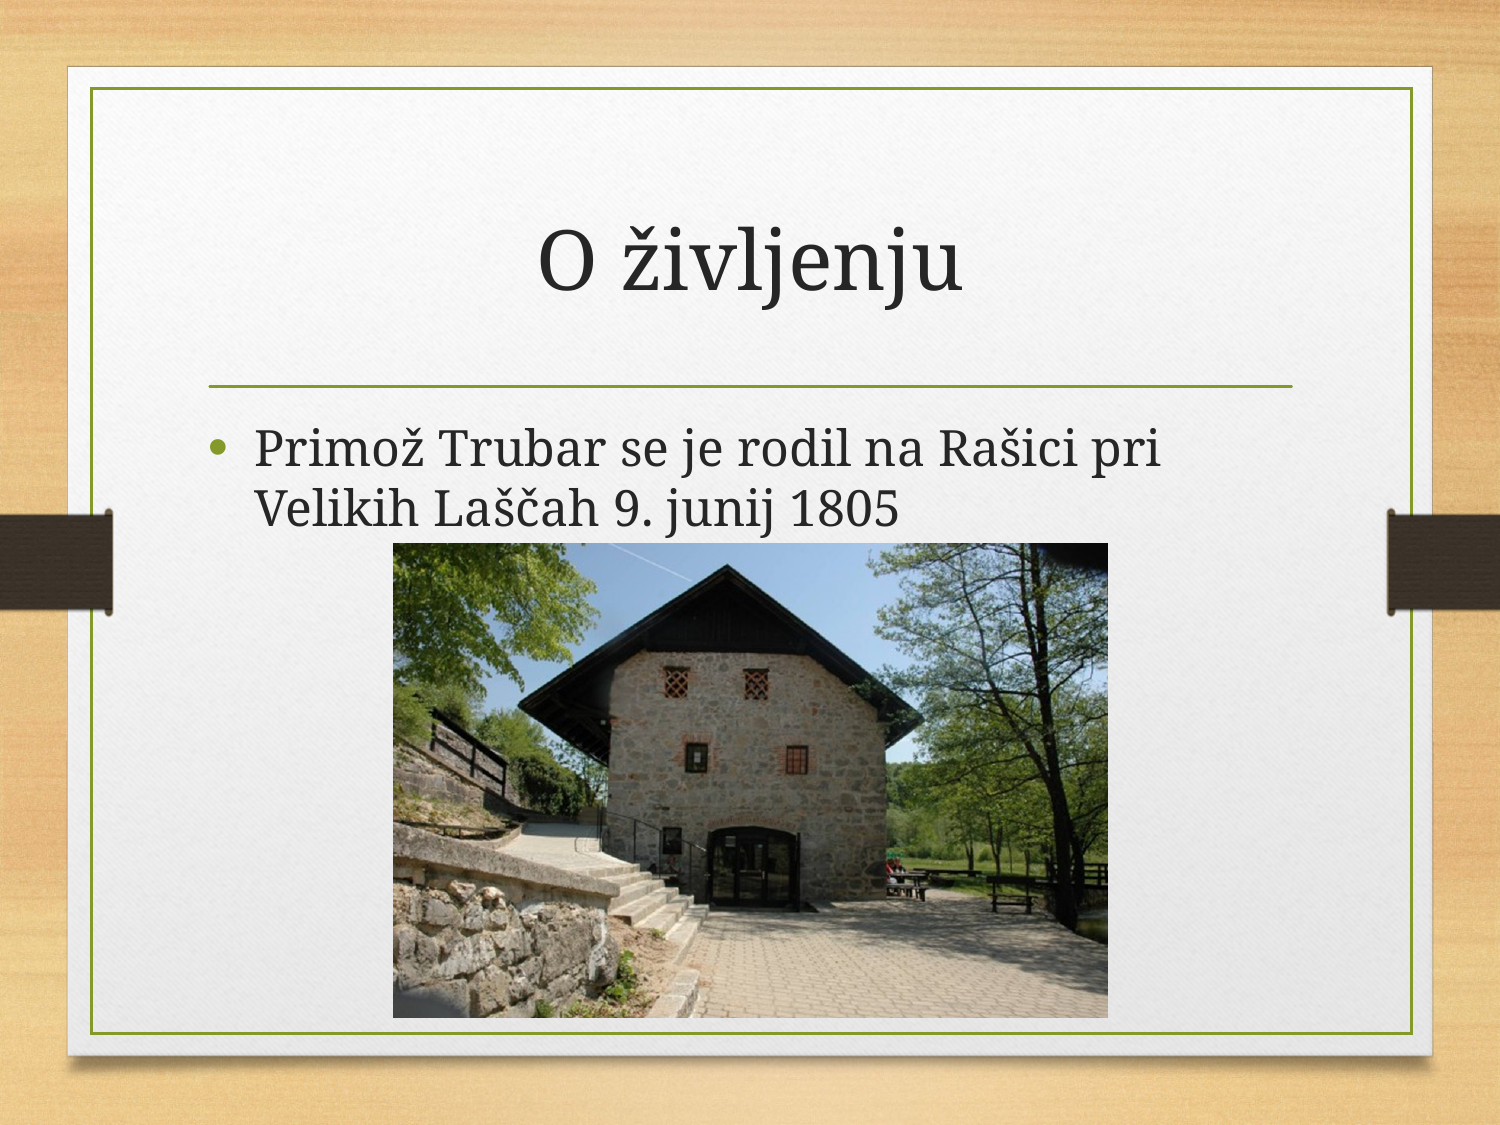

# O življenju
Primož Trubar se je rodil na Rašici pri Velikih Laščah 9. junij 1805